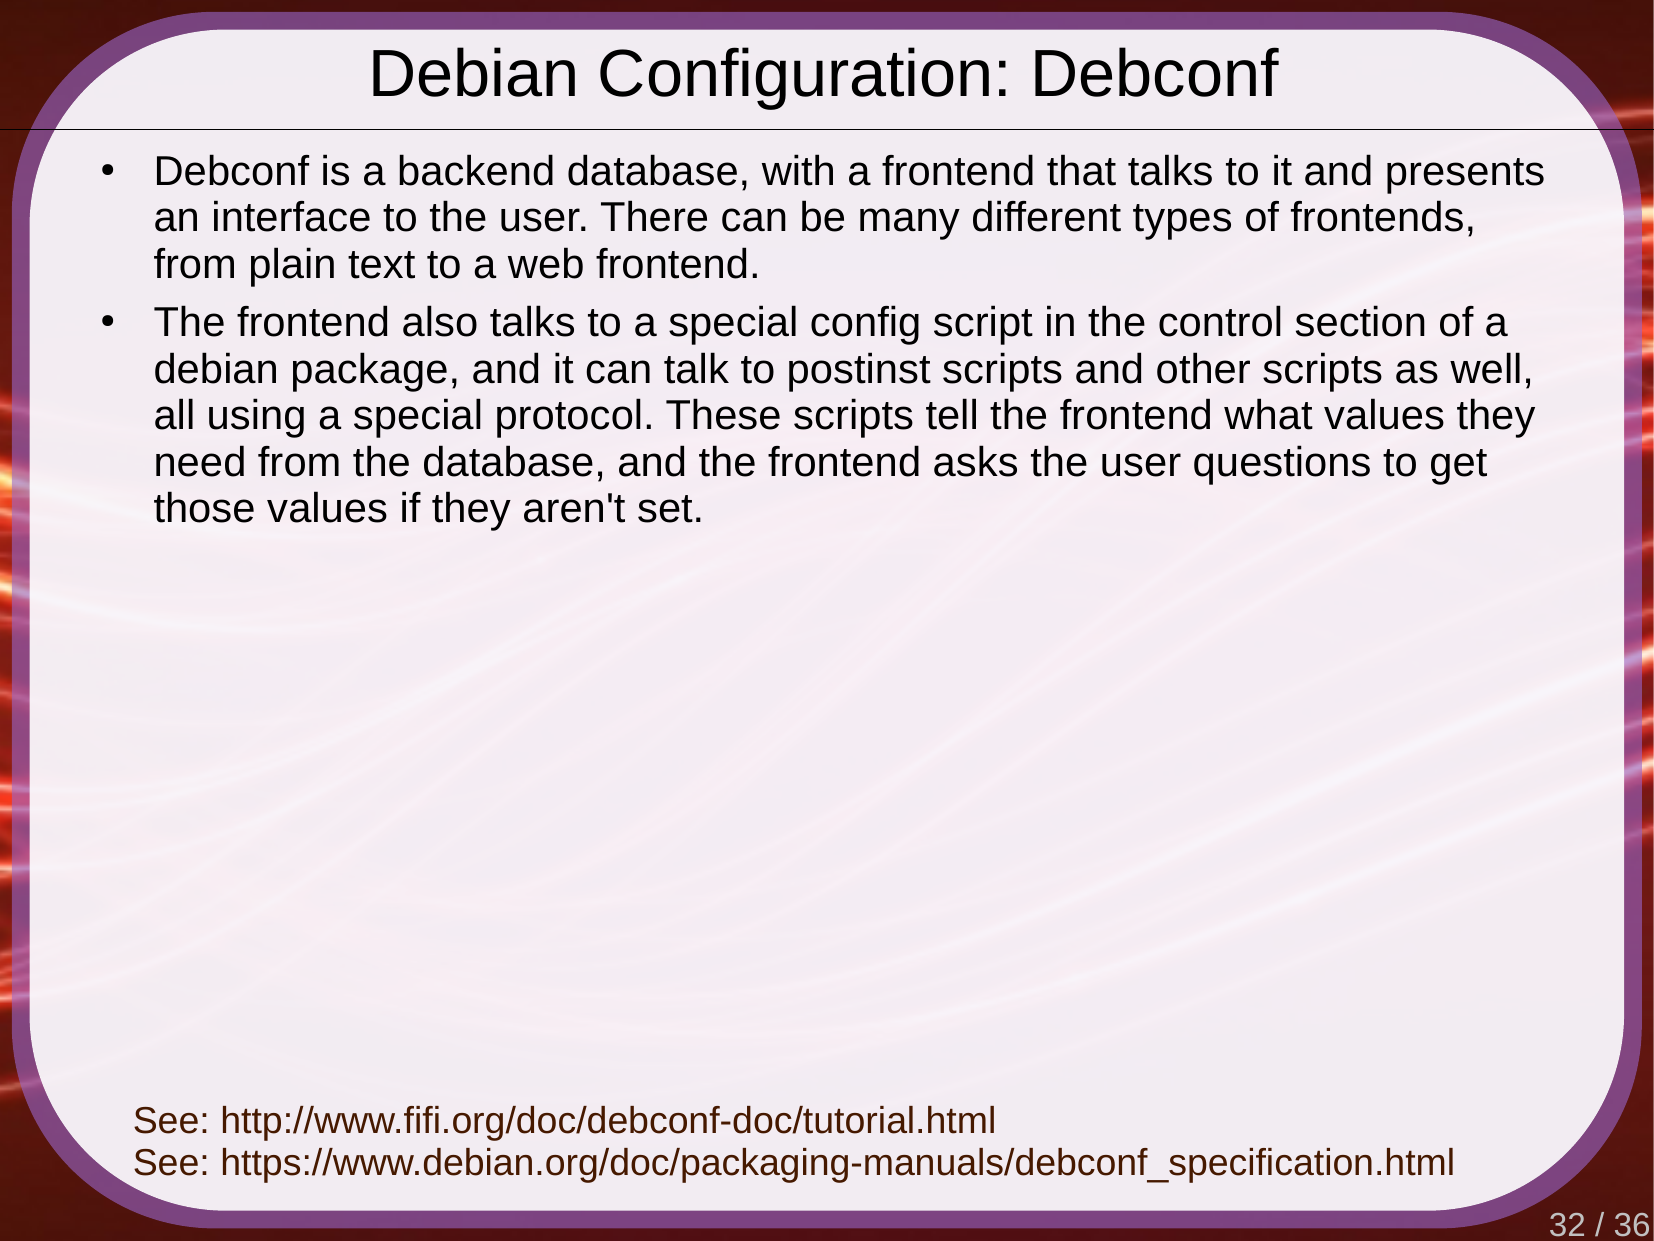

# Debian Configuration: Debconf
Debconf is a backend database, with a frontend that talks to it and presents an interface to the user. There can be many different types of frontends, from plain text to a web frontend.
The frontend also talks to a special config script in the control section of a debian package, and it can talk to postinst scripts and other scripts as well, all using a special protocol. These scripts tell the frontend what values they need from the database, and the frontend asks the user questions to get those values if they aren't set.
See: http://www.fifi.org/doc/debconf-doc/tutorial.html
See: https://www.debian.org/doc/packaging-manuals/debconf_specification.html